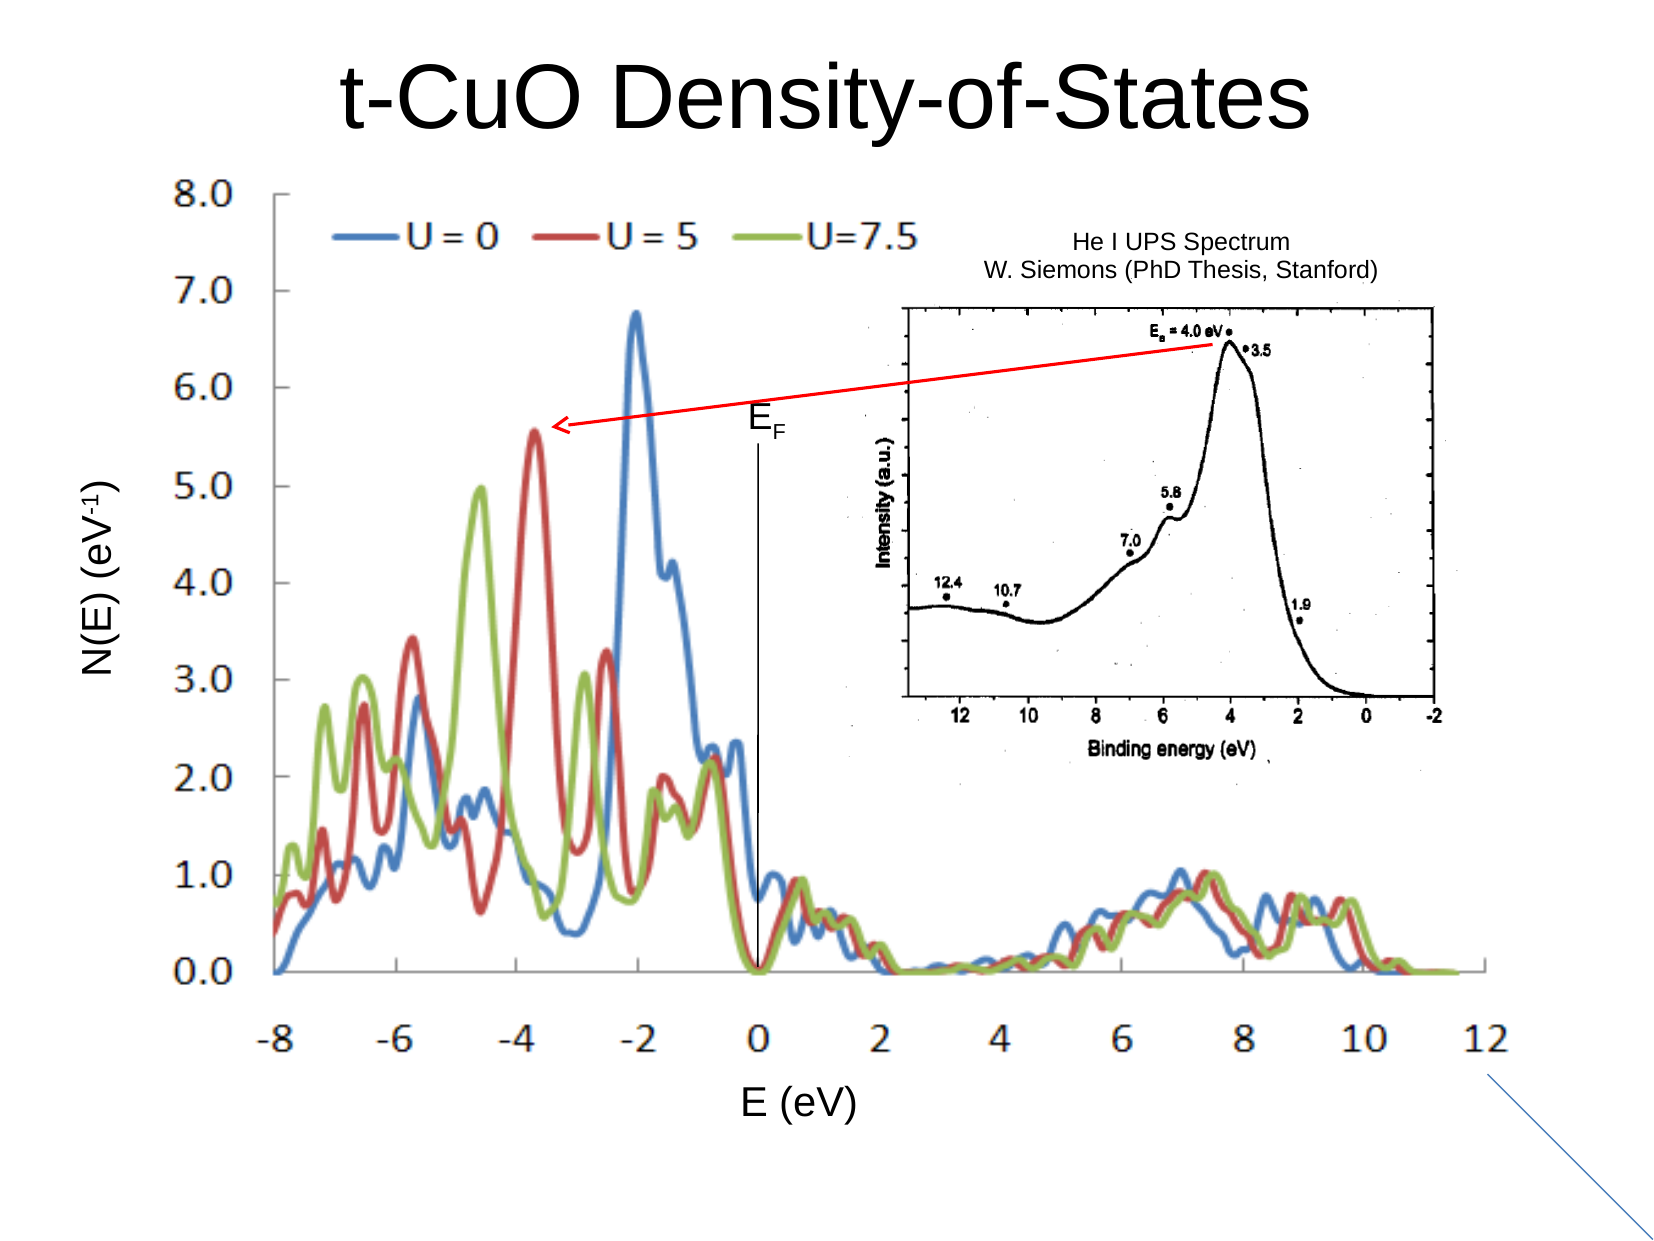

# t-CuO Density-of-States
He I UPS Spectrum
W. Siemons (PhD Thesis, Stanford)
EF
N(E) (eV-1)
E (eV)